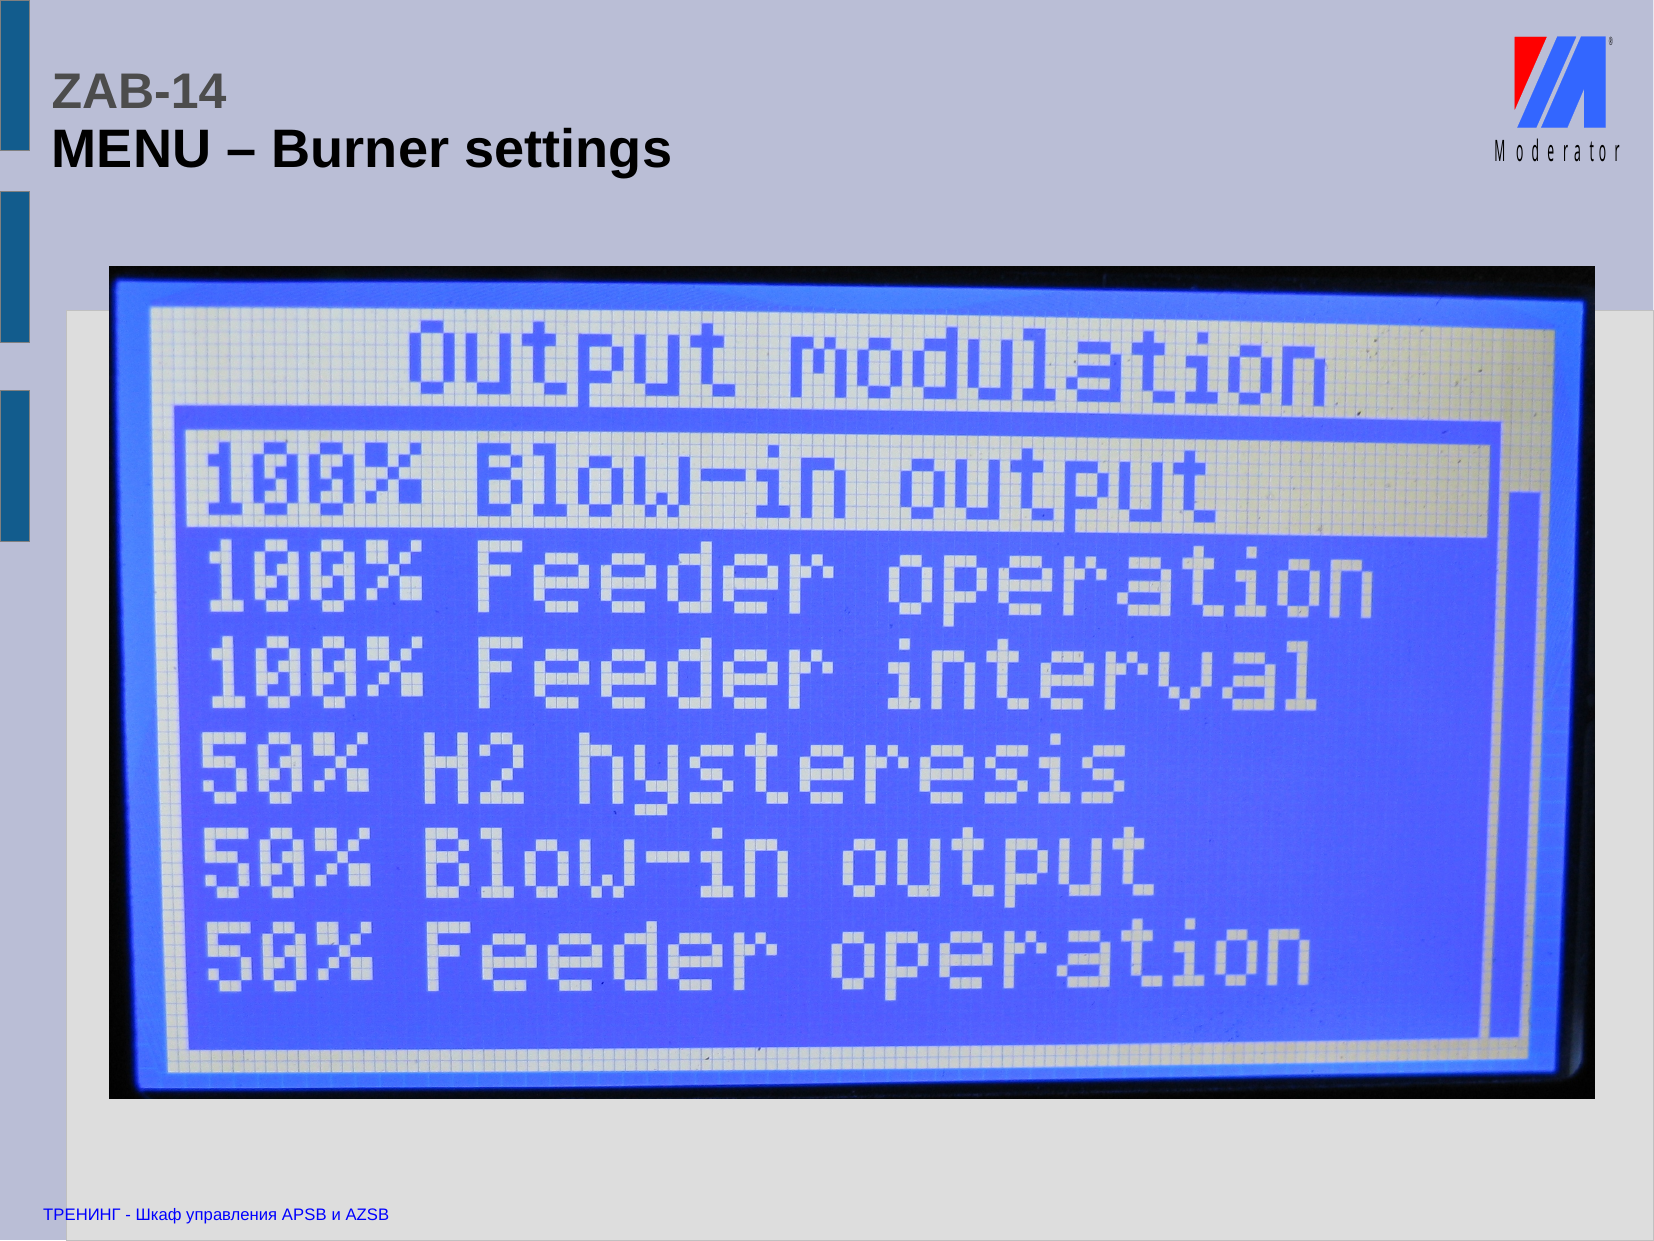

# ZAB-14 МЕNU – Burner settings
 ТРЕНИНГ - Шкаф управления APSB и AZSB